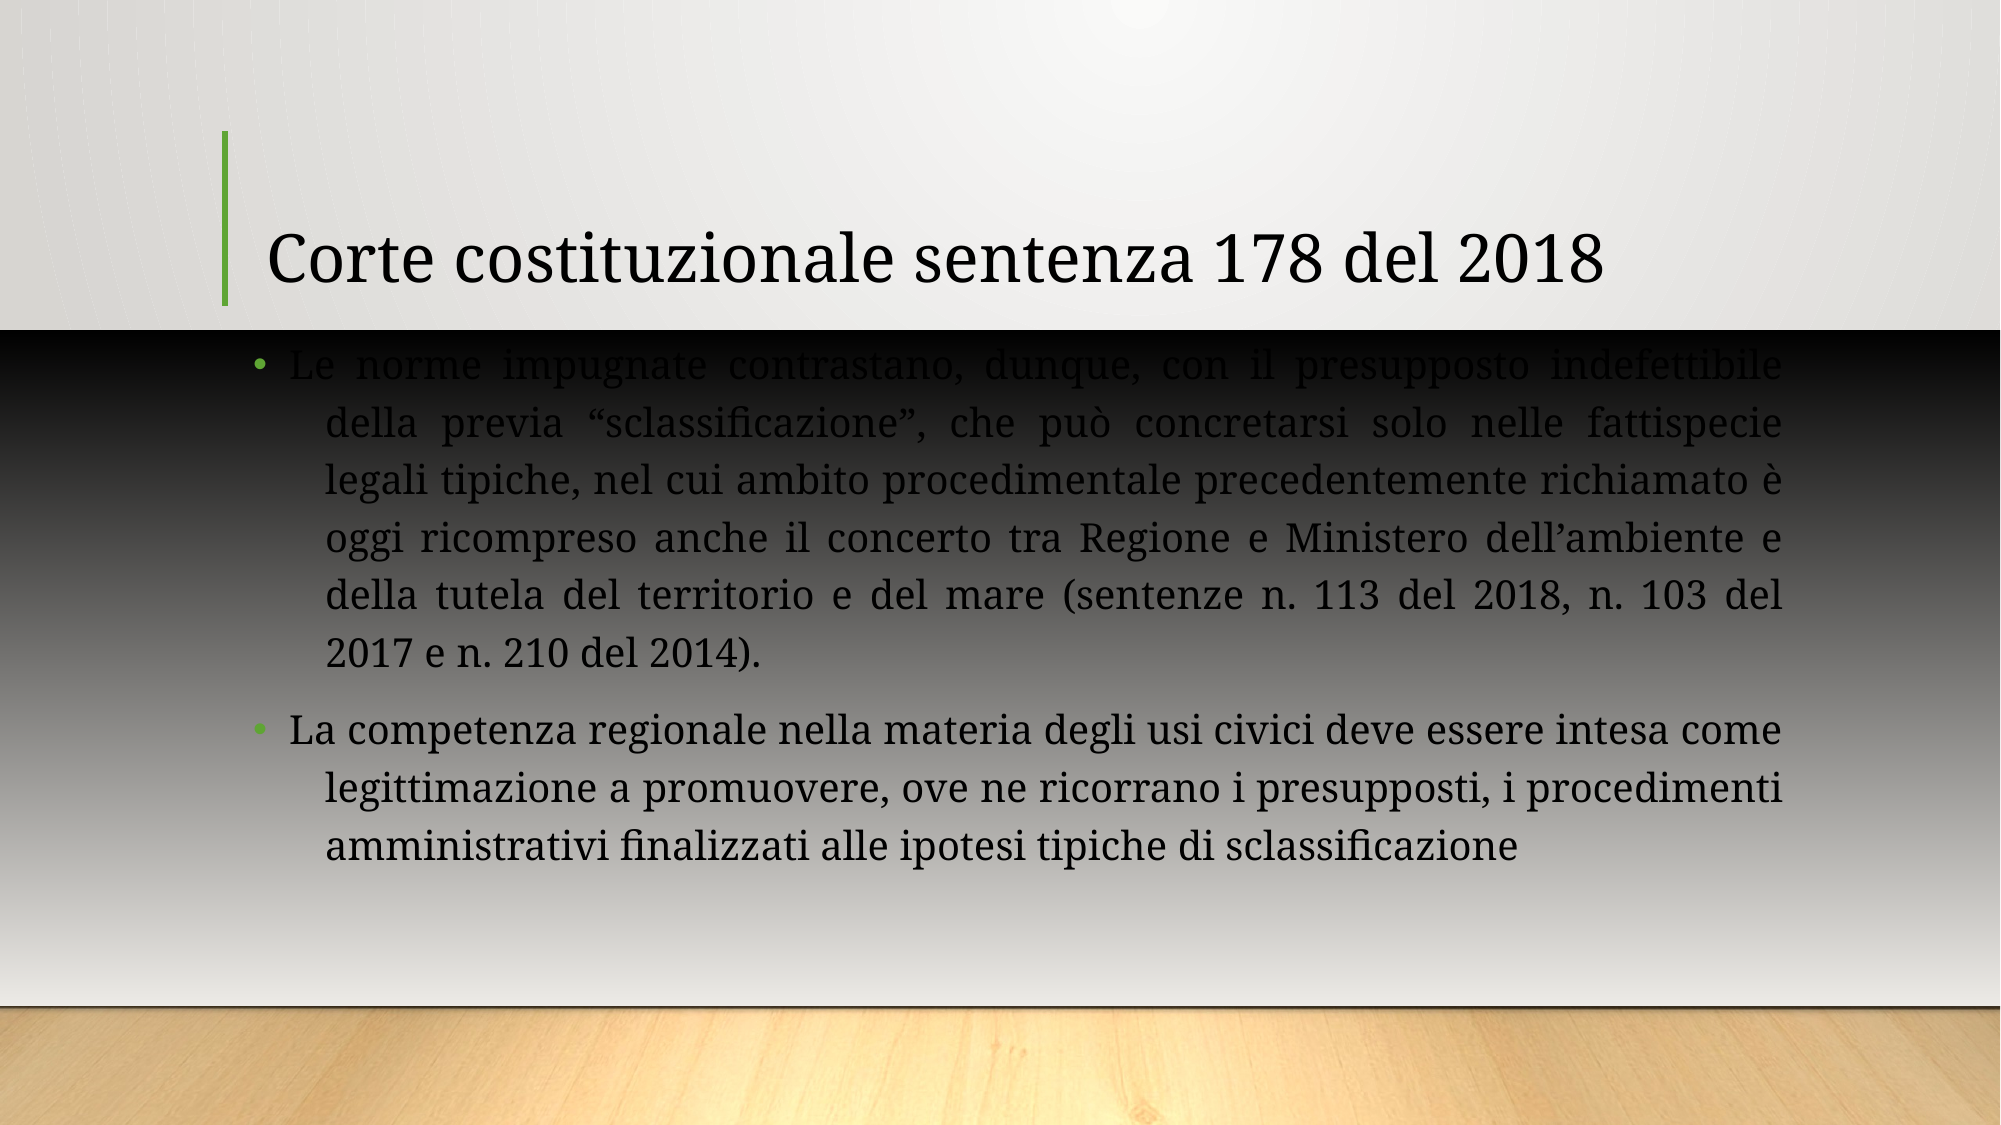

# Corte costituzionale sentenza 178 del 2018
Le norme impugnate contrastano, dunque, con il presupposto indefettibile della previa “sclassificazione”, che può concretarsi solo nelle fattispecie legali tipiche, nel cui ambito procedimentale precedentemente richiamato è oggi ricompreso anche il concerto tra Regione e Ministero dell’ambiente e della tutela del territorio e del mare (sentenze n. 113 del 2018, n. 103 del 2017 e n. 210 del 2014).
La competenza regionale nella materia degli usi civici deve essere intesa come legittimazione a promuovere, ove ne ricorrano i presupposti, i procedimenti amministrativi finalizzati alle ipotesi tipiche di sclassificazione